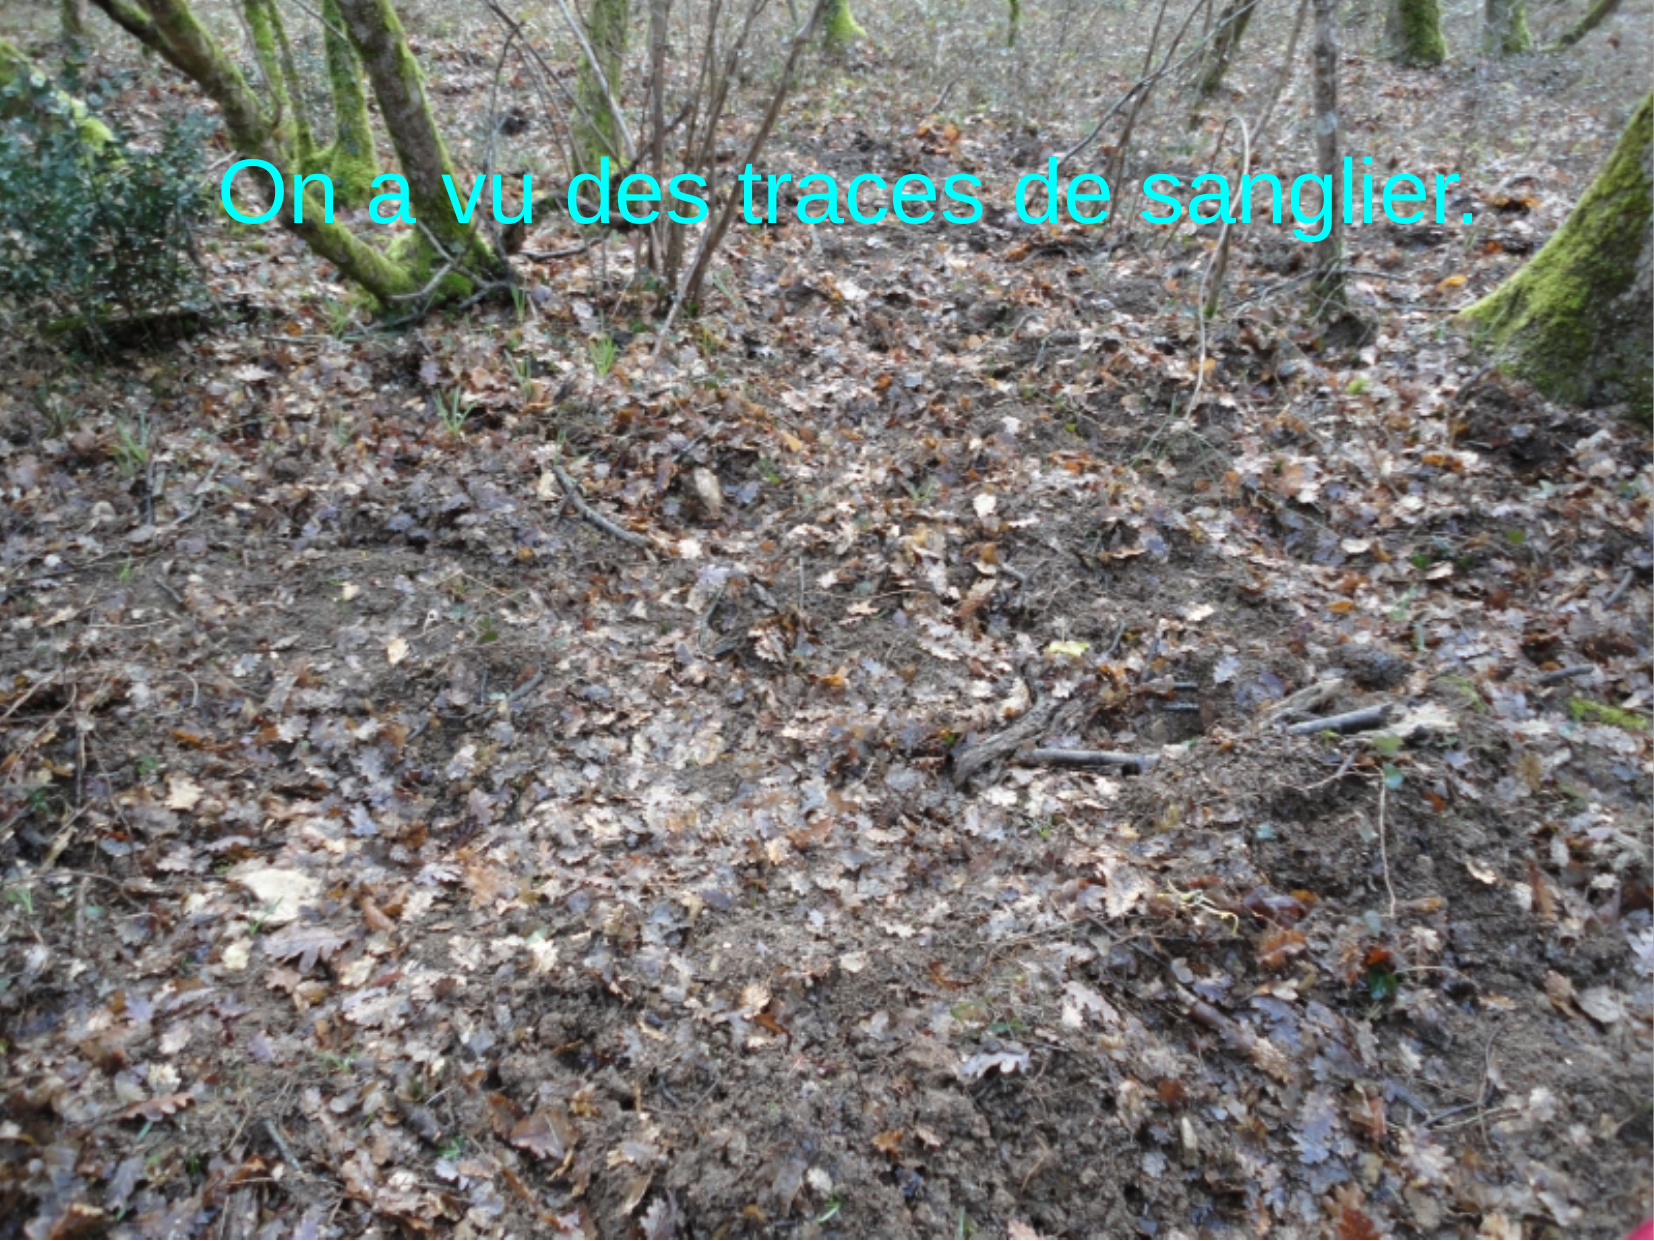

# On a vu des traces de sanglier.